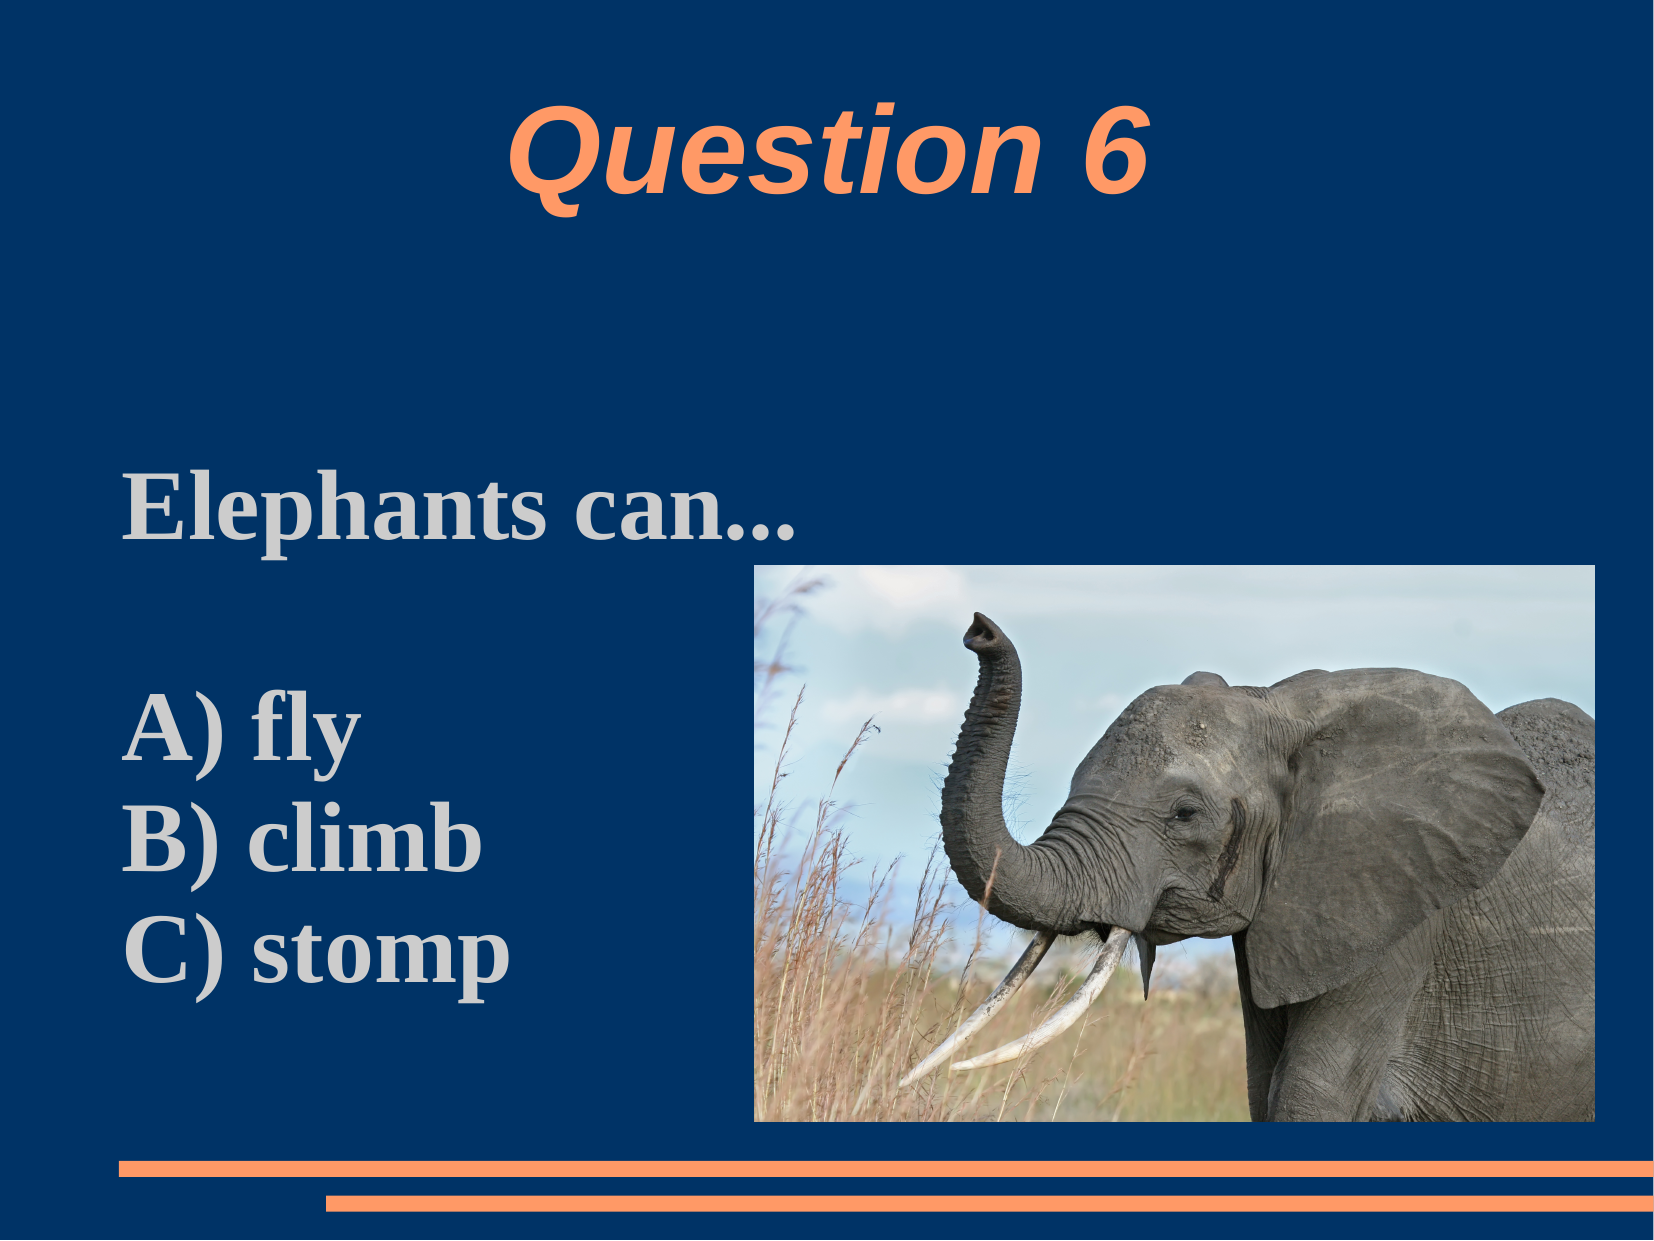

# Question 6
Elephants can...
A) fly
B) climb
C) stomp